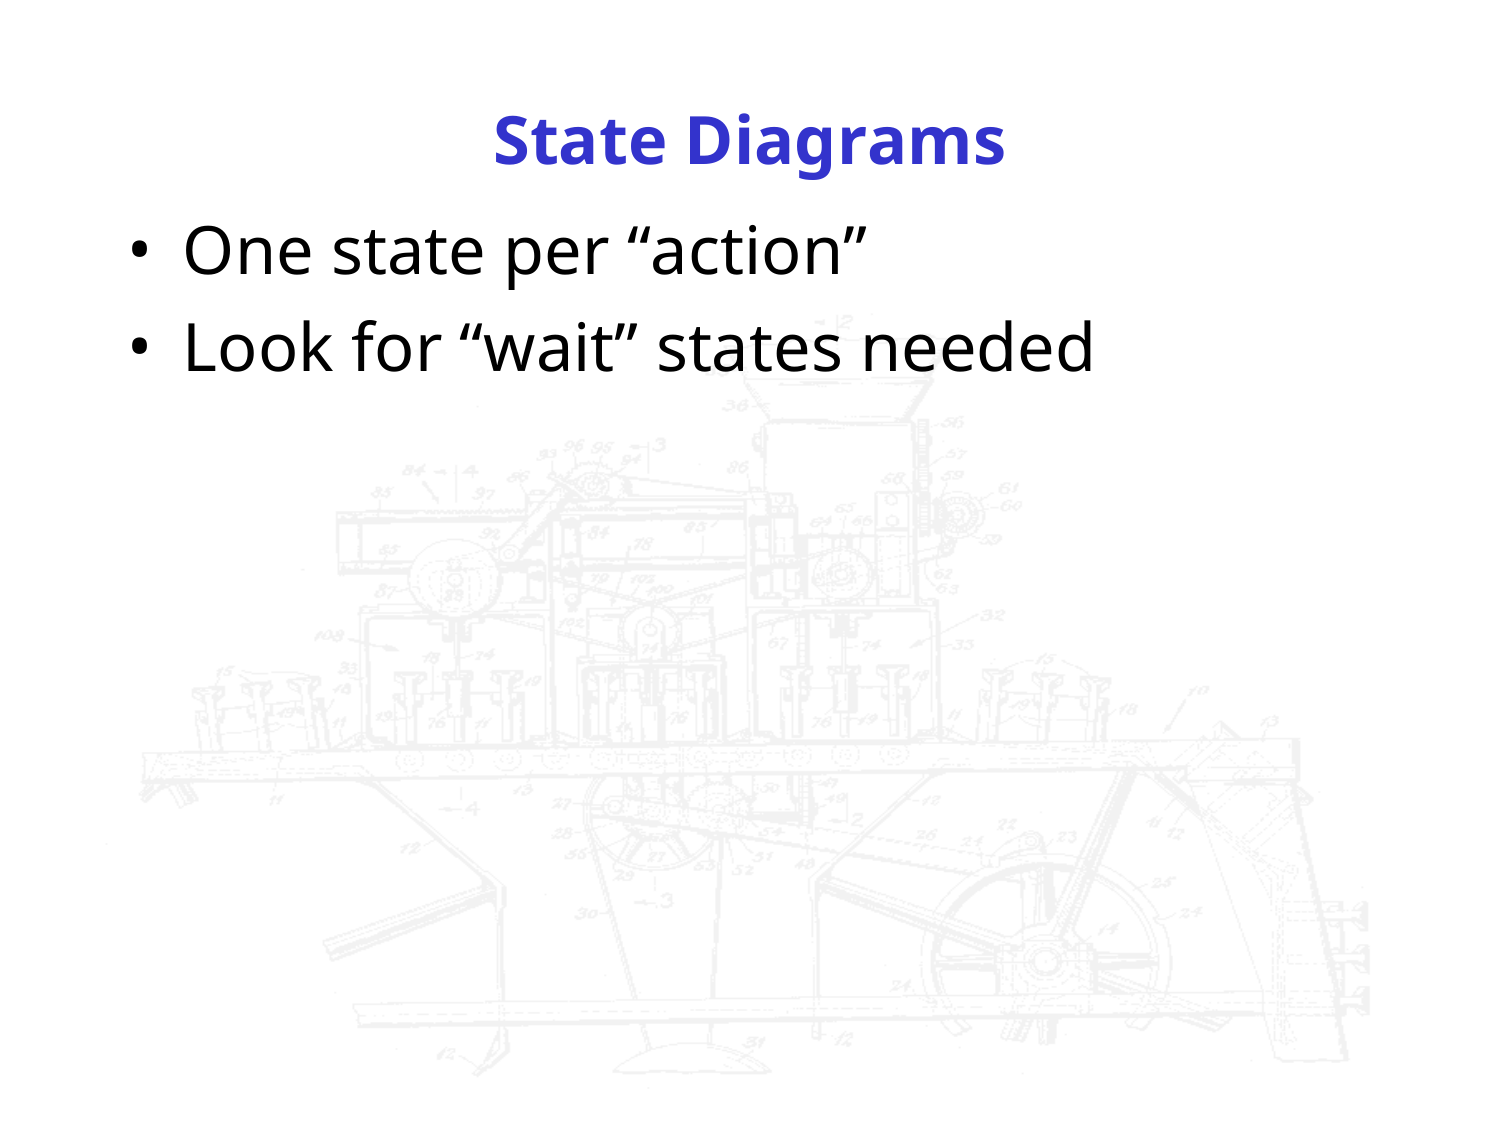

# State Diagrams
One state per “action”
Look for “wait” states needed